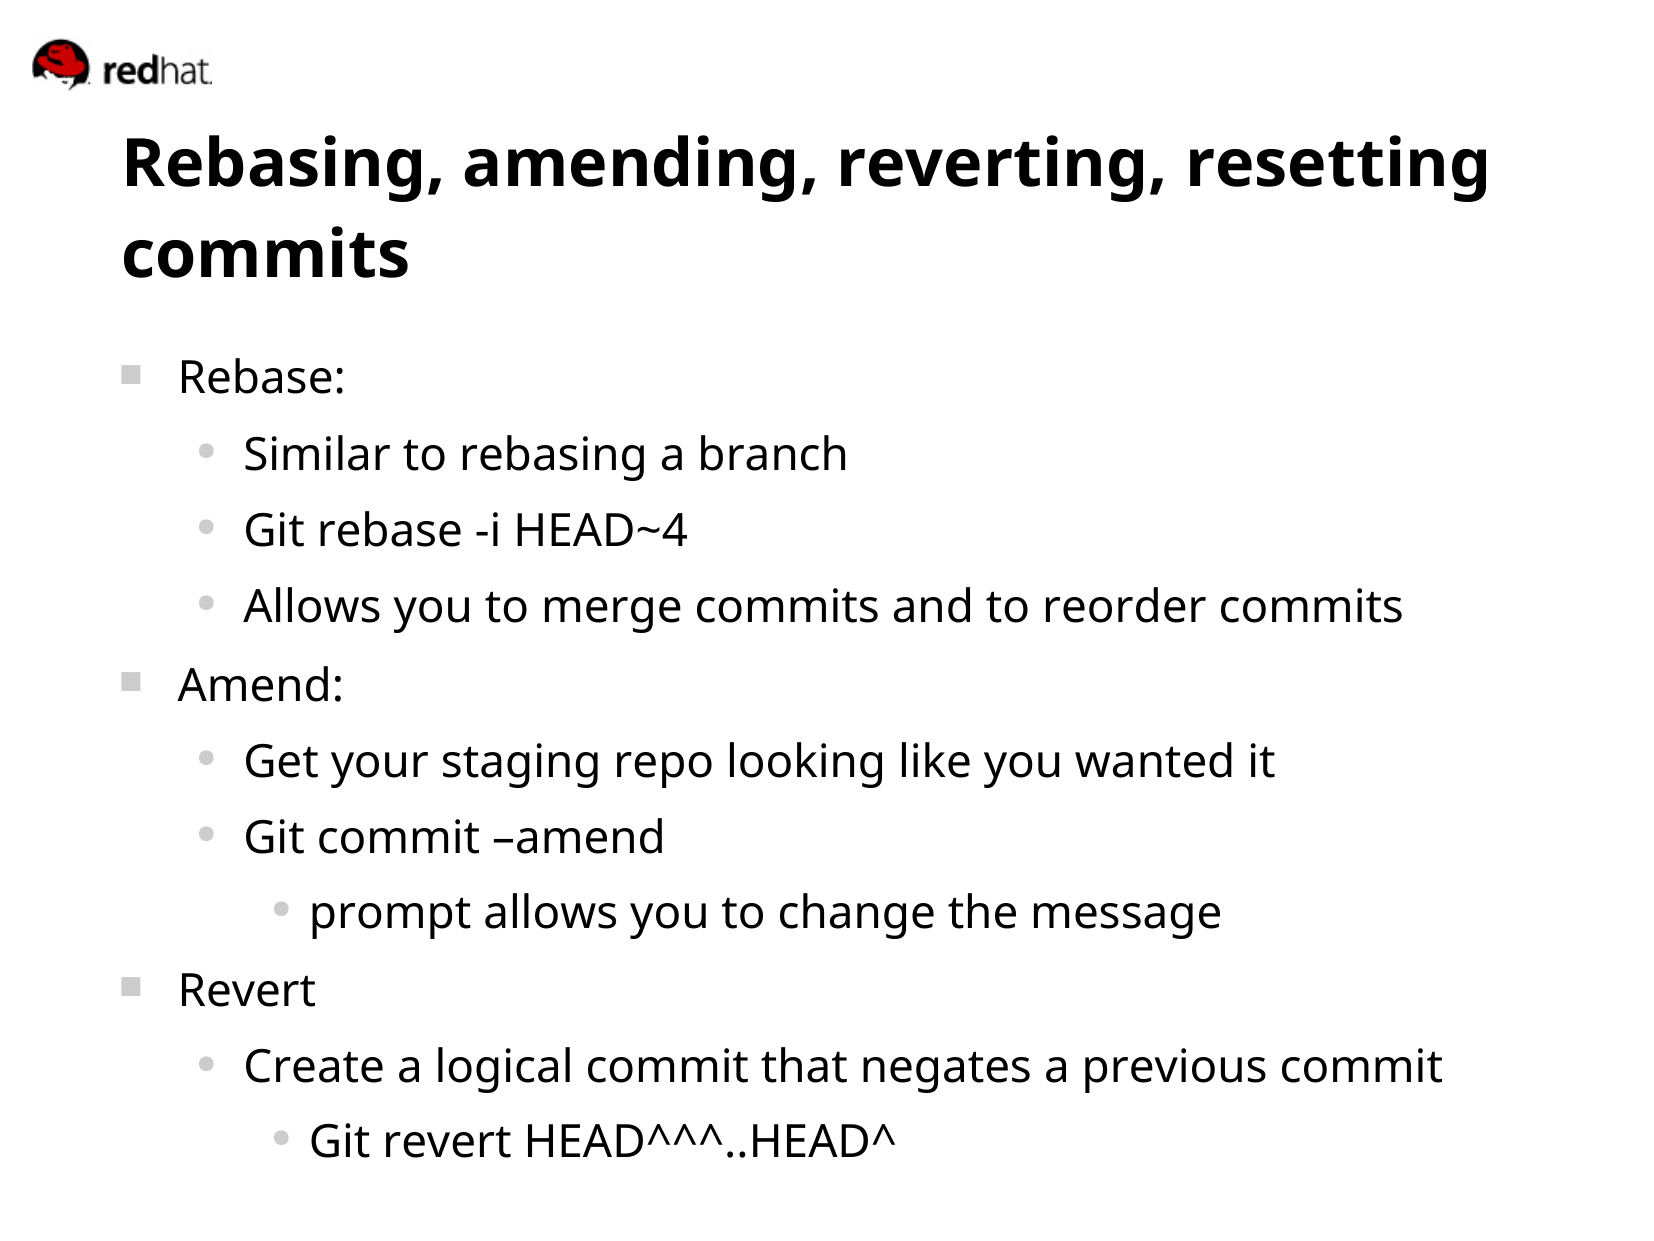

# Rebasing, amending, reverting, resetting commits
Rebase:
Similar to rebasing a branch
Git rebase -i HEAD~4
Allows you to merge commits and to reorder commits
Amend:
Get your staging repo looking like you wanted it
Git commit –amend
prompt allows you to change the message
Revert
Create a logical commit that negates a previous commit
Git revert HEAD^^^..HEAD^